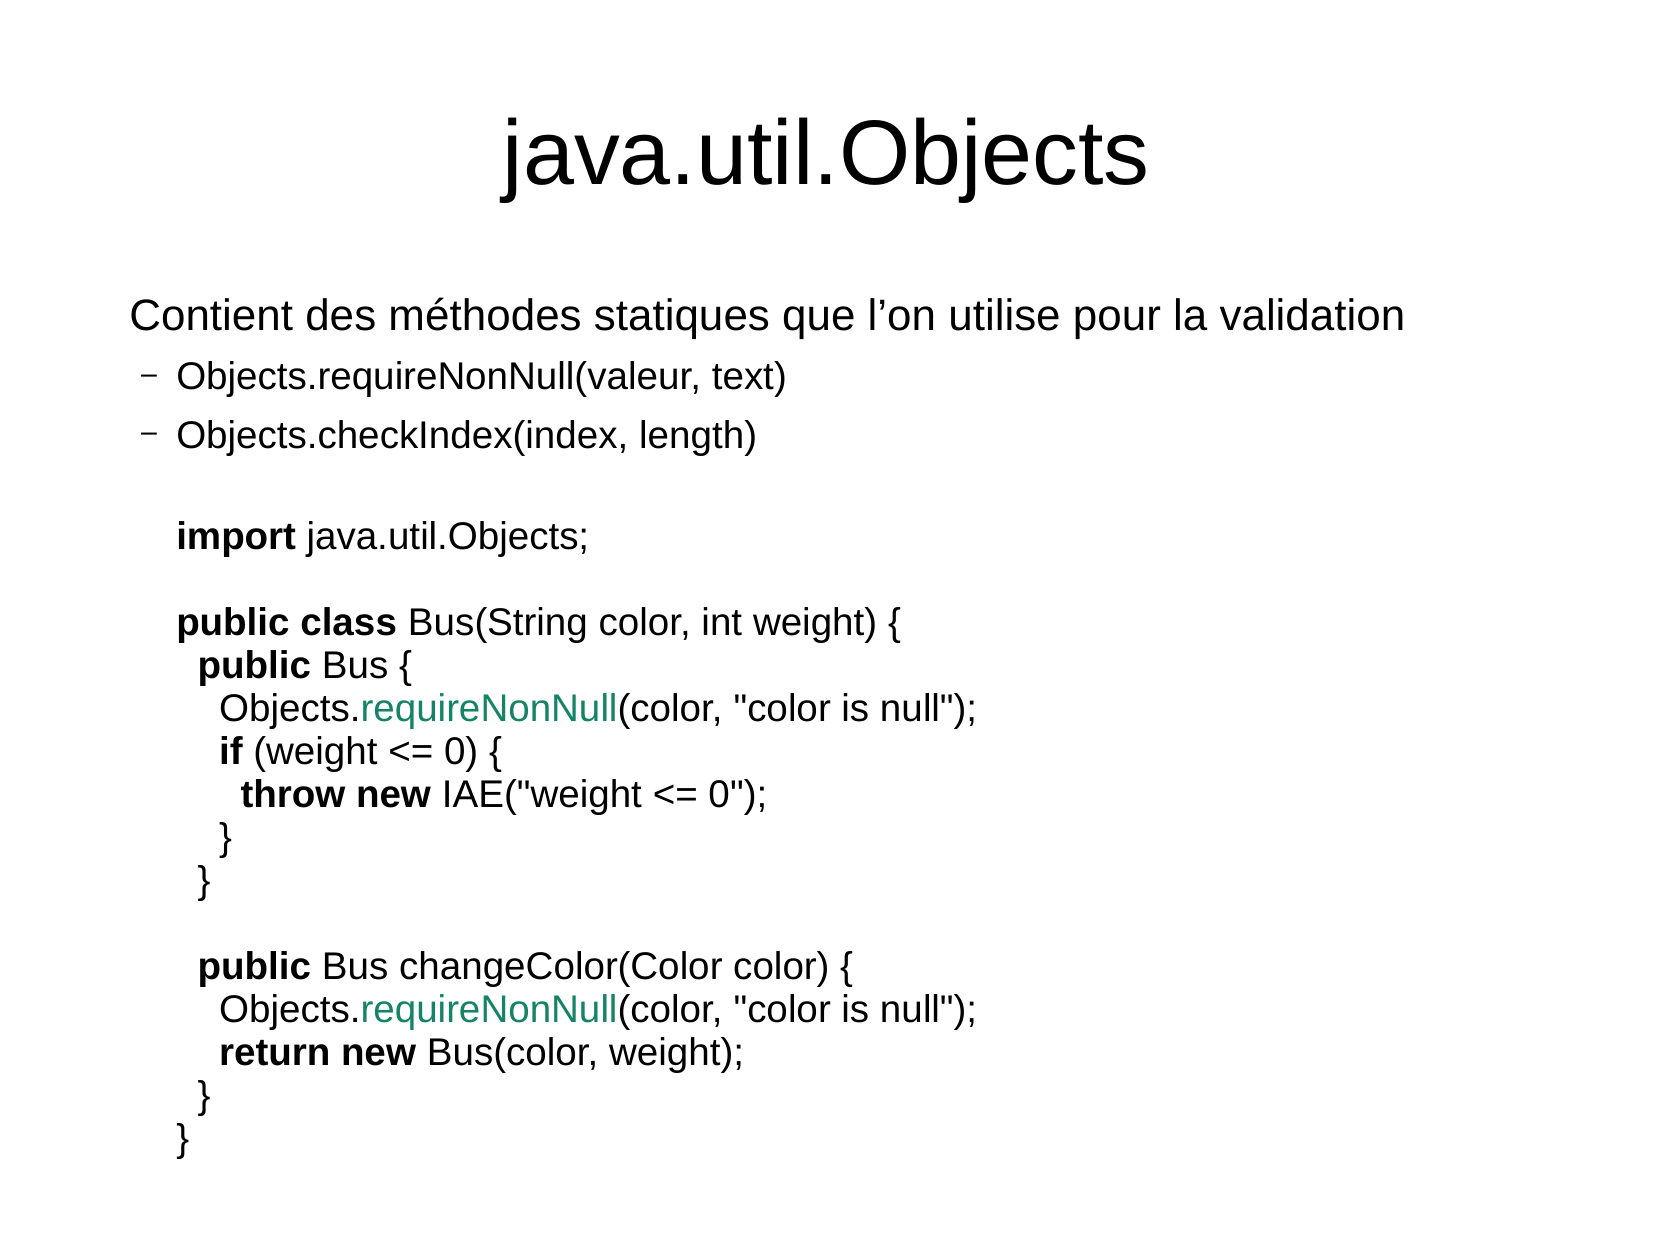

# java.util.Objects
Contient des méthodes statiques que l’on utilise pour la validation
Objects.requireNonNull(valeur, text)
Objects.checkIndex(index, length)
import java.util.Objects;
public class Bus(String color, int weight) {
 public Bus {
 Objects.requireNonNull(color, "color is null");
 if (weight <= 0) {
 throw new IAE("weight <= 0");
 }
 }
 public Bus changeColor(Color color) {
 Objects.requireNonNull(color, "color is null");
 return new Bus(color, weight);
 }
}